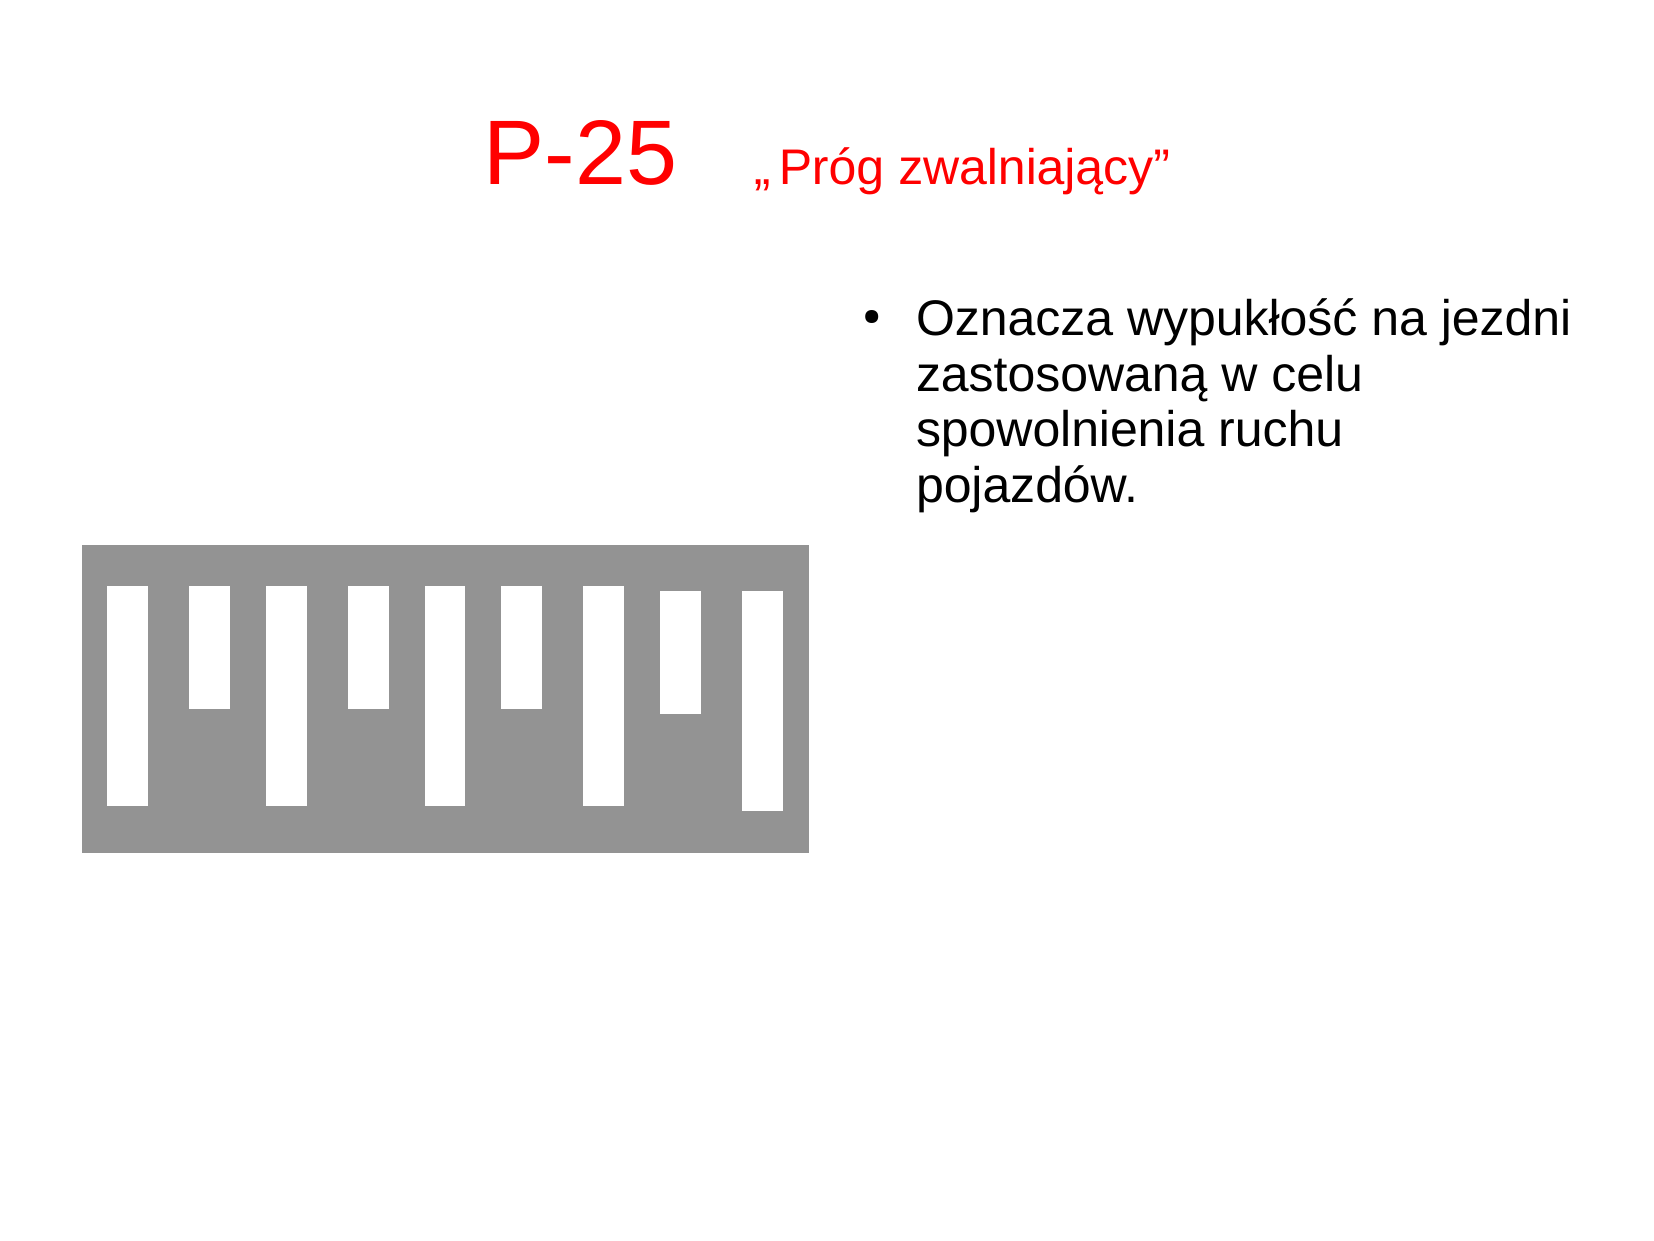

# P-25 „	Próg zwalniający”
Oznacza wypukłość na jezdni zastosowaną w celu spowolnienia ruchu pojazdów.